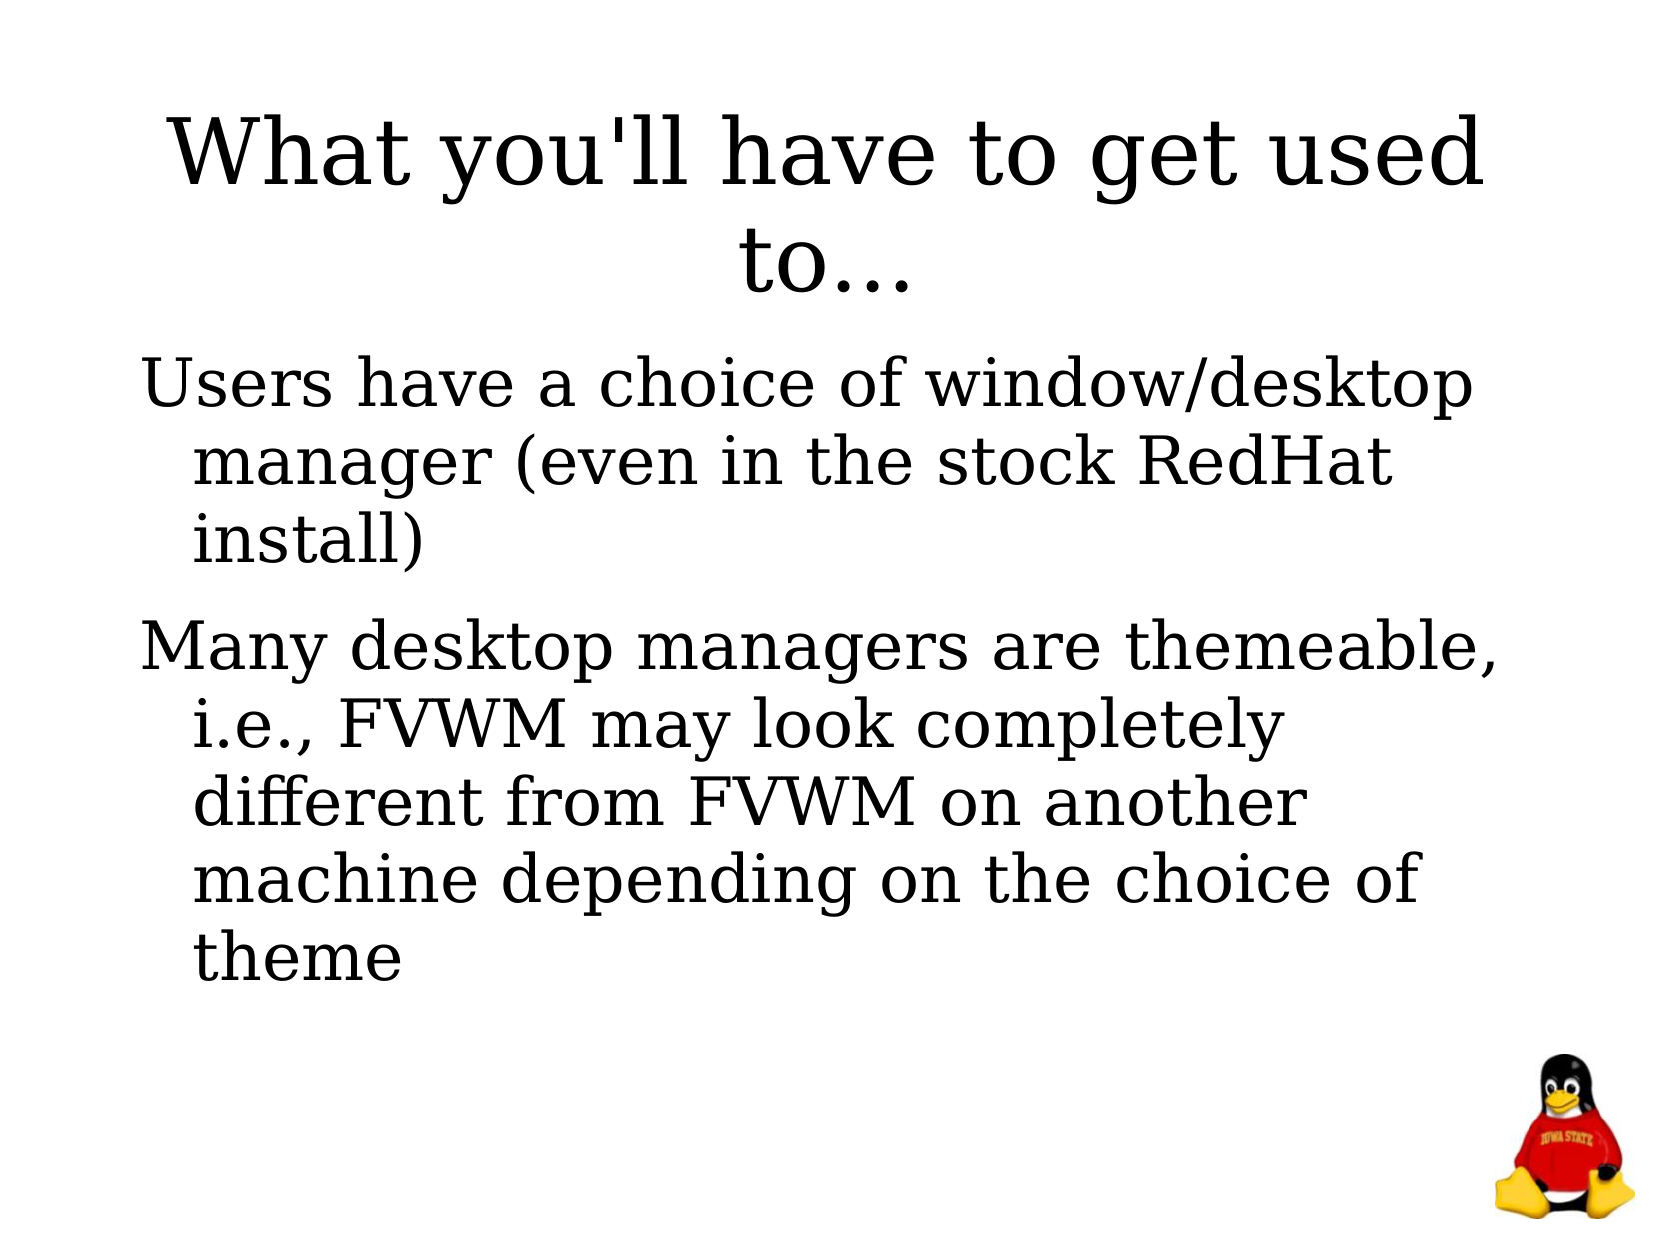

# What you'll have to get used to...
Users have a choice of window/desktop manager (even in the stock RedHat install)
Many desktop managers are themeable, i.e., FVWM may look completely different from FVWM on another machine depending on the choice of theme